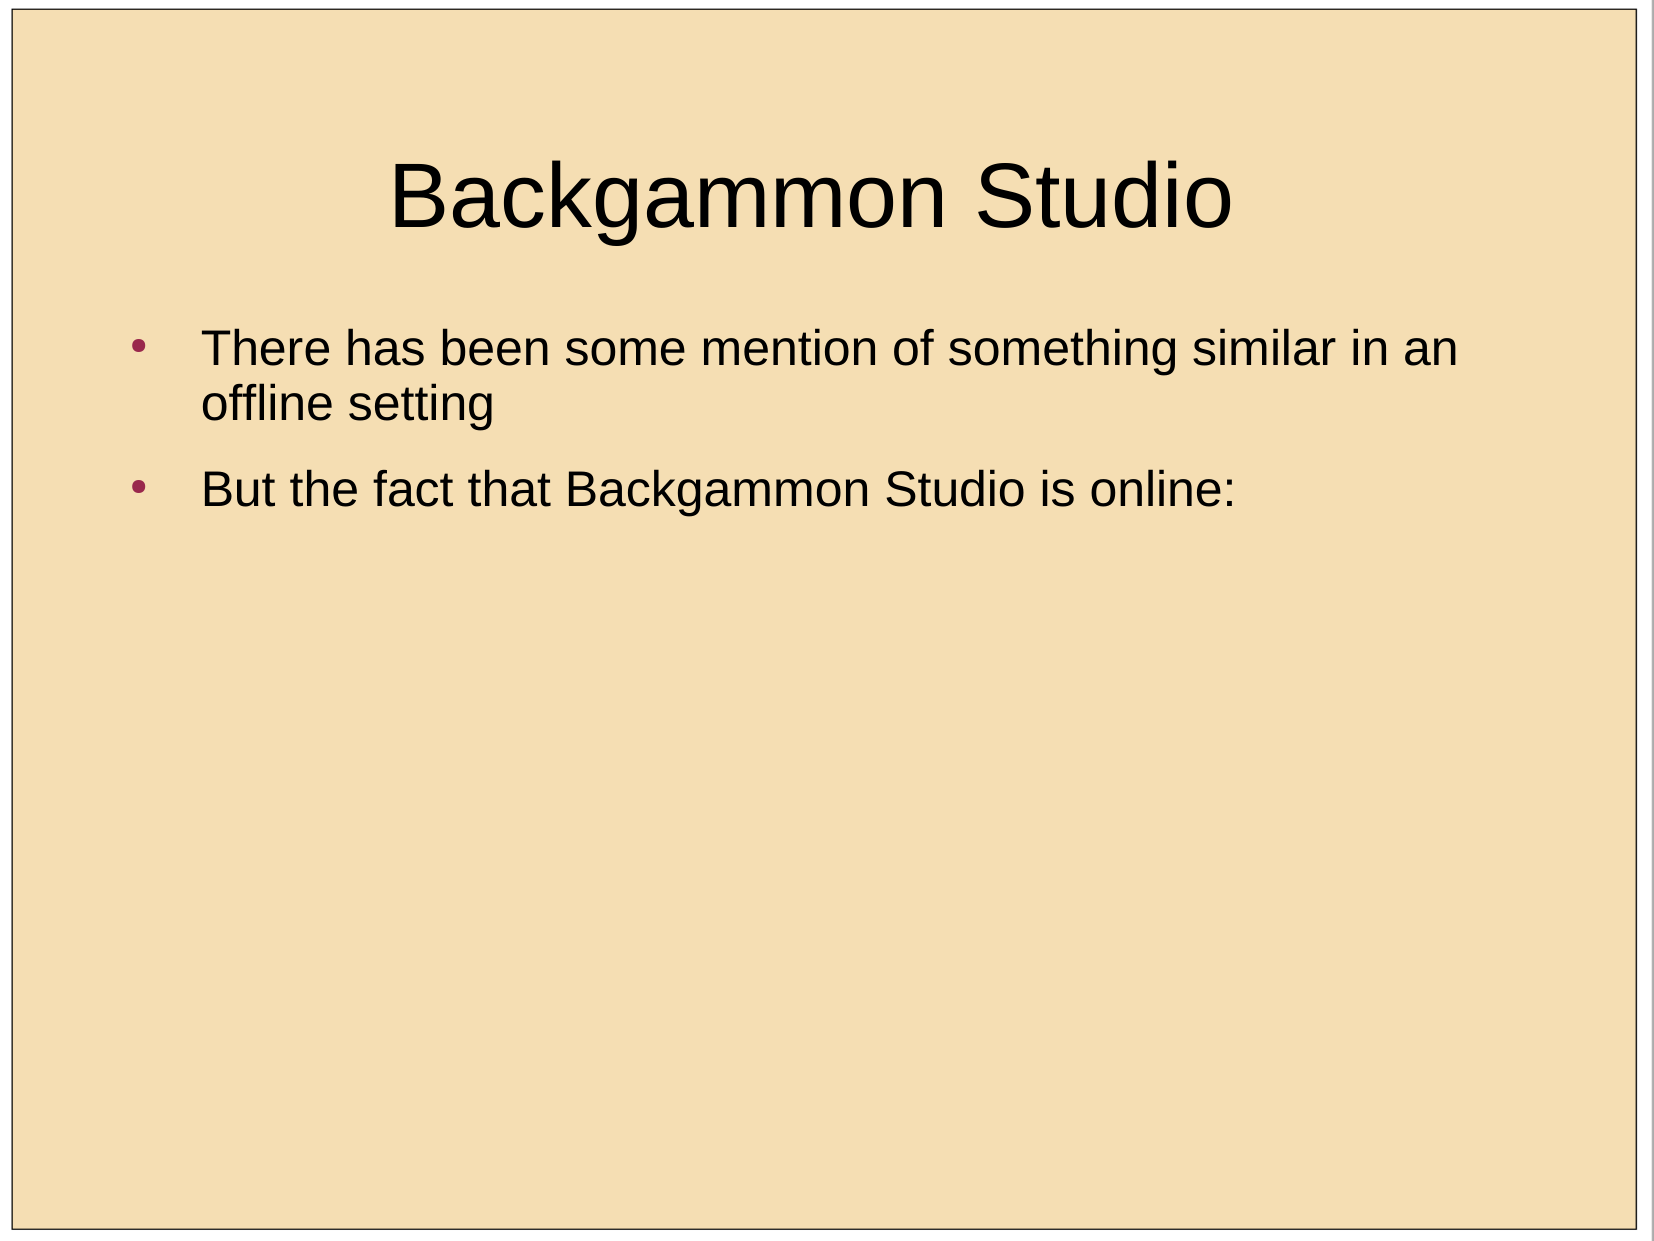

# Backgammon Studio
There has been some mention of something similar in an offline setting
But the fact that Backgammon Studio is online: